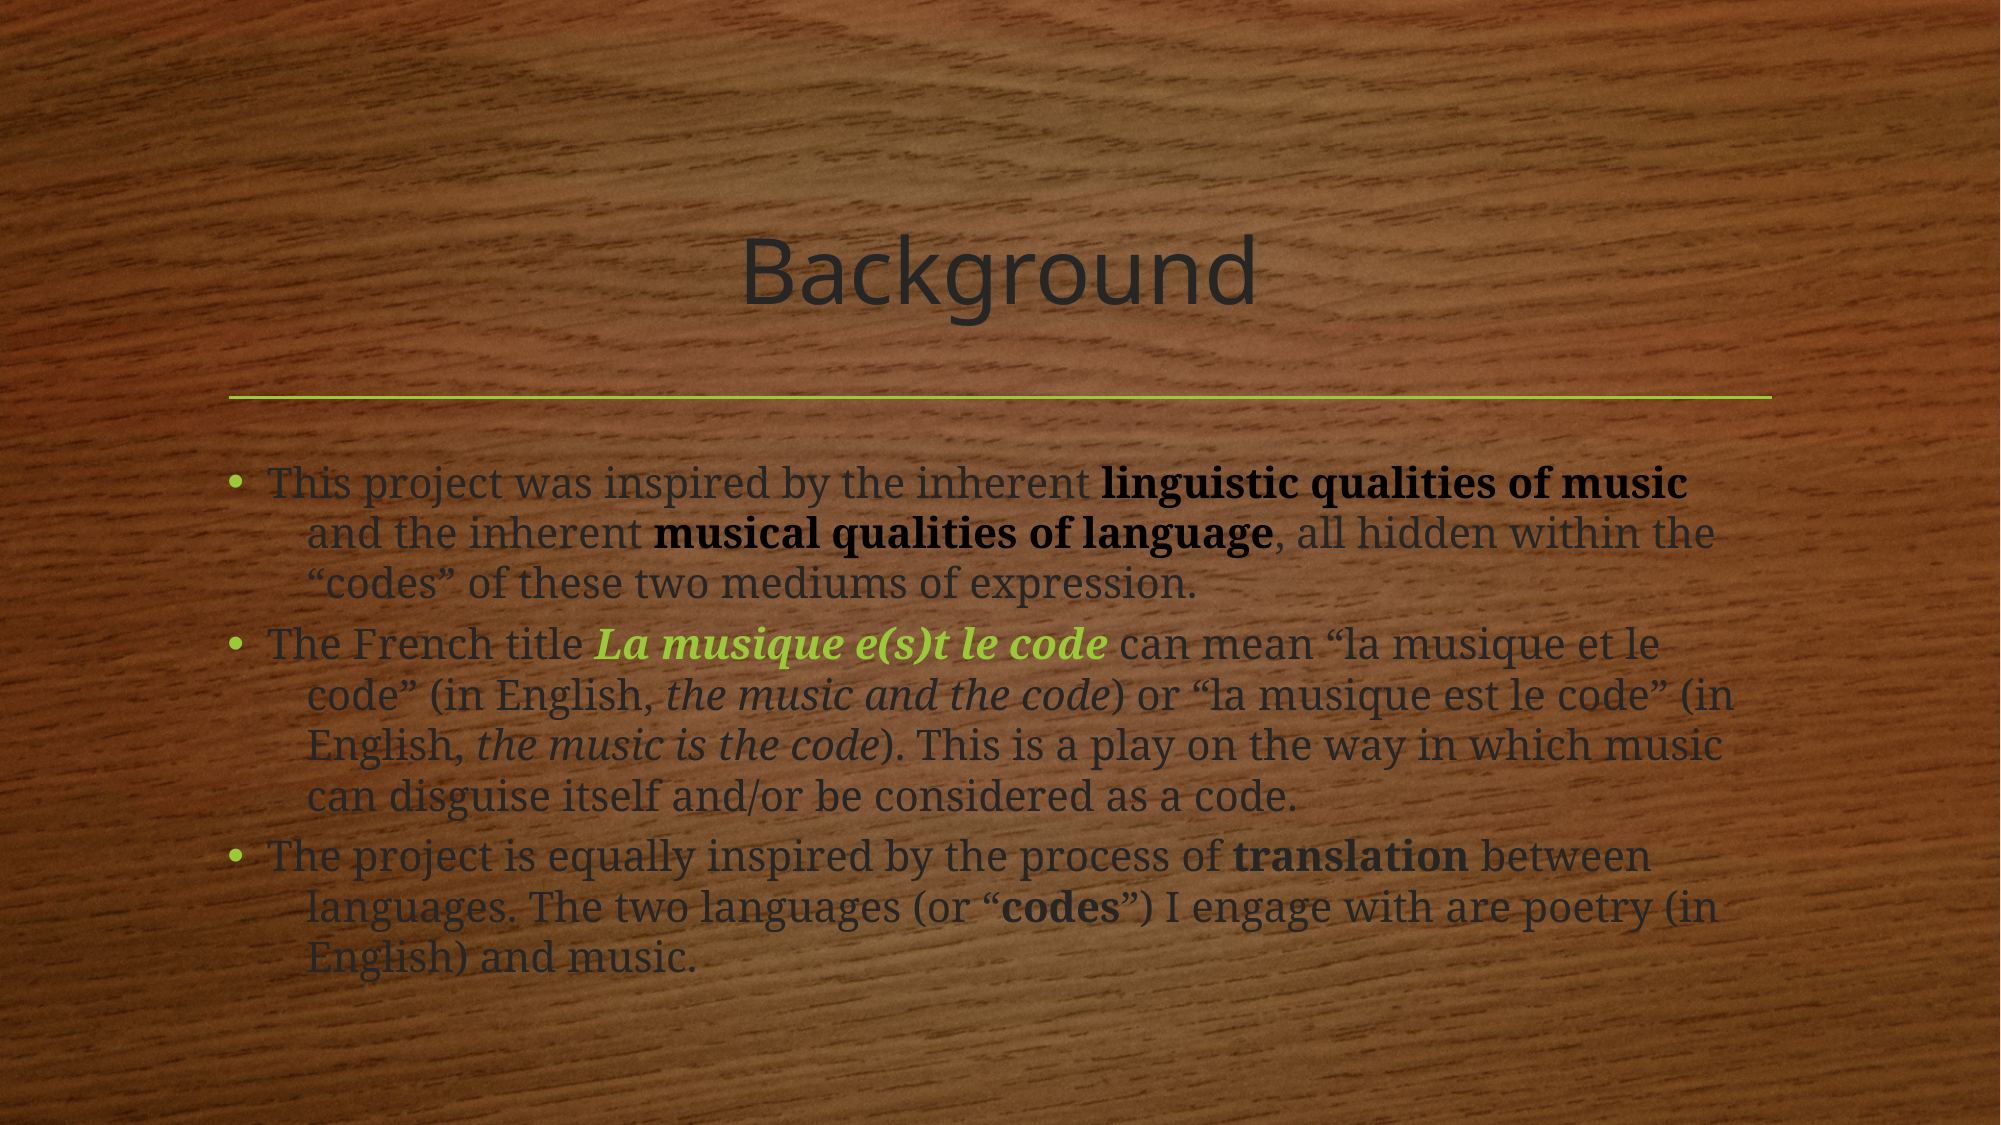

# Background
This project was inspired by the inherent linguistic qualities of music and the inherent musical qualities of language, all hidden within the “codes” of these two mediums of expression.
The French title La musique e(s)t le code can mean “la musique et le code” (in English, the music and the code) or “la musique est le code” (in English, the music is the code). This is a play on the way in which music can disguise itself and/or be considered as a code.
The project is equally inspired by the process of translation between languages. The two languages (or “codes”) I engage with are poetry (in English) and music.